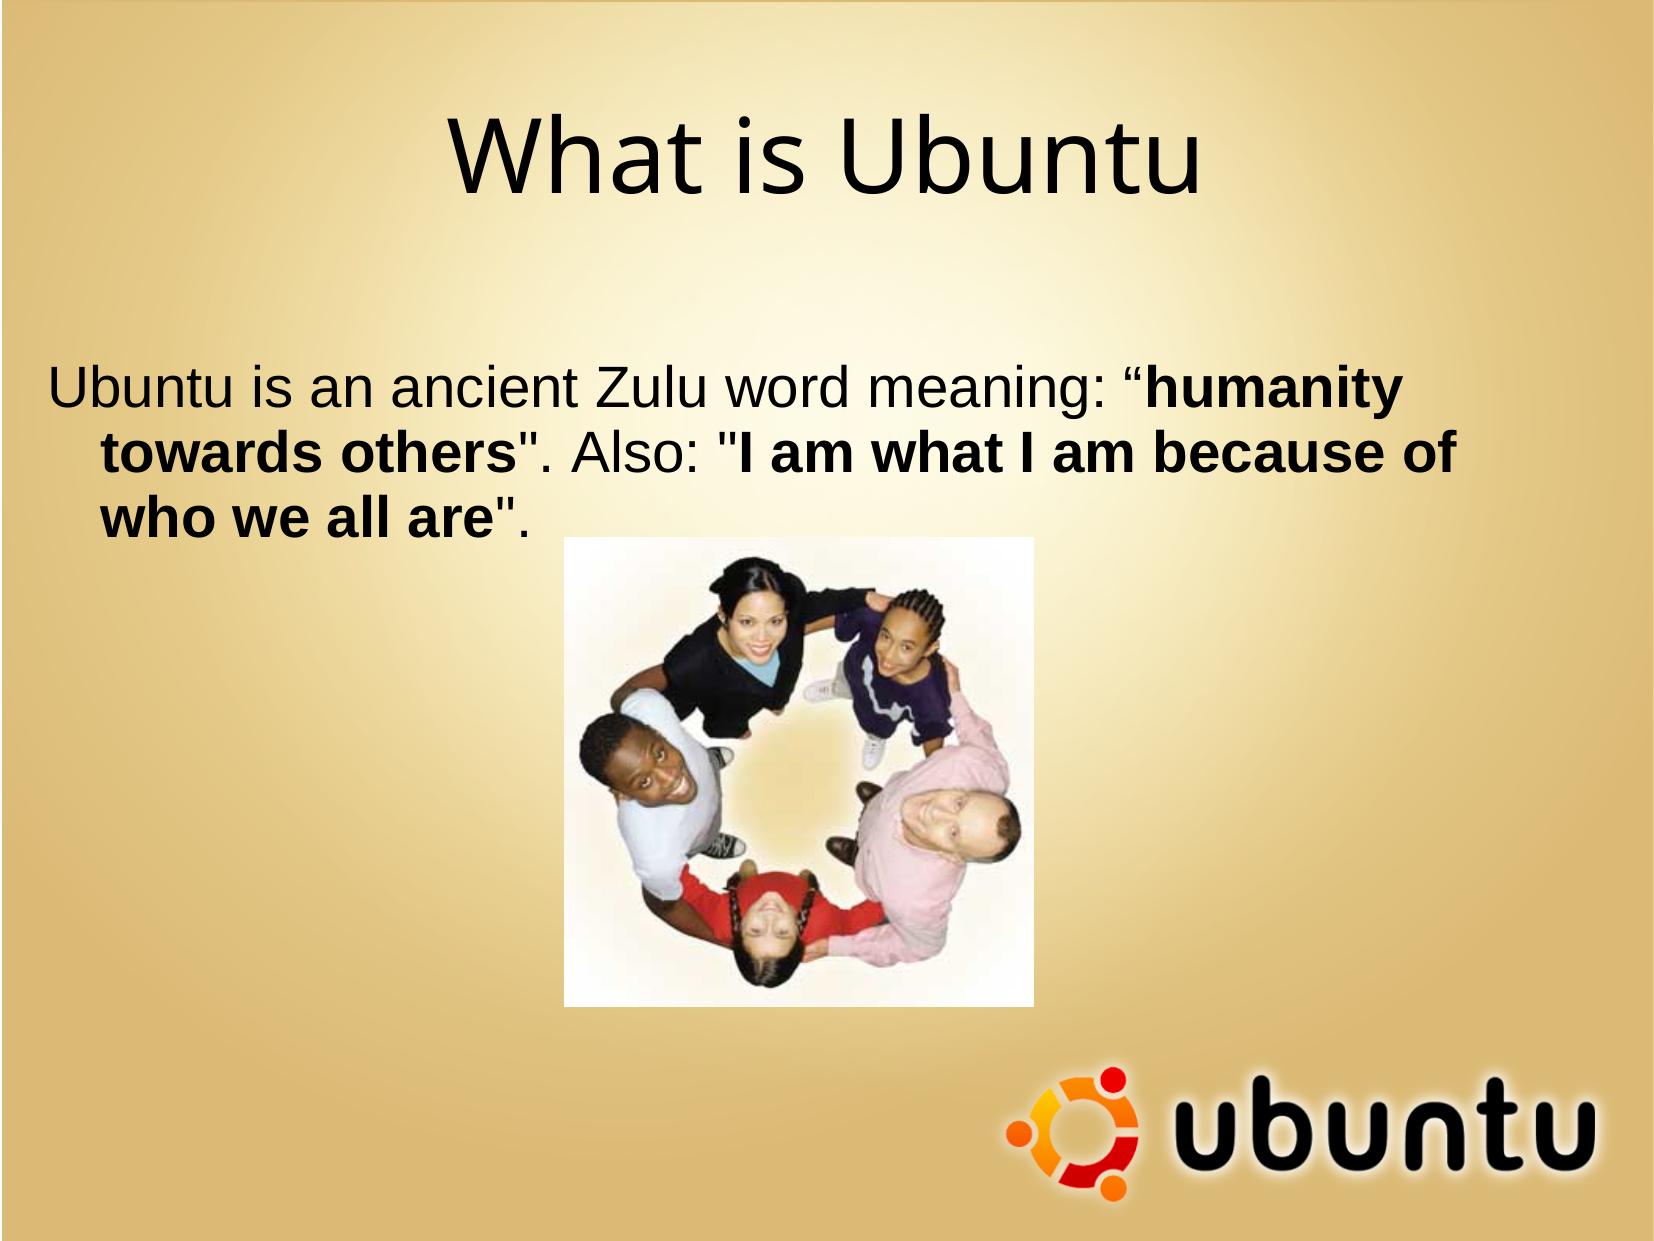

# What is Ubuntu
Ubuntu is an ancient Zulu word meaning: “humanity towards others". Also: "I am what I am because of who we all are".